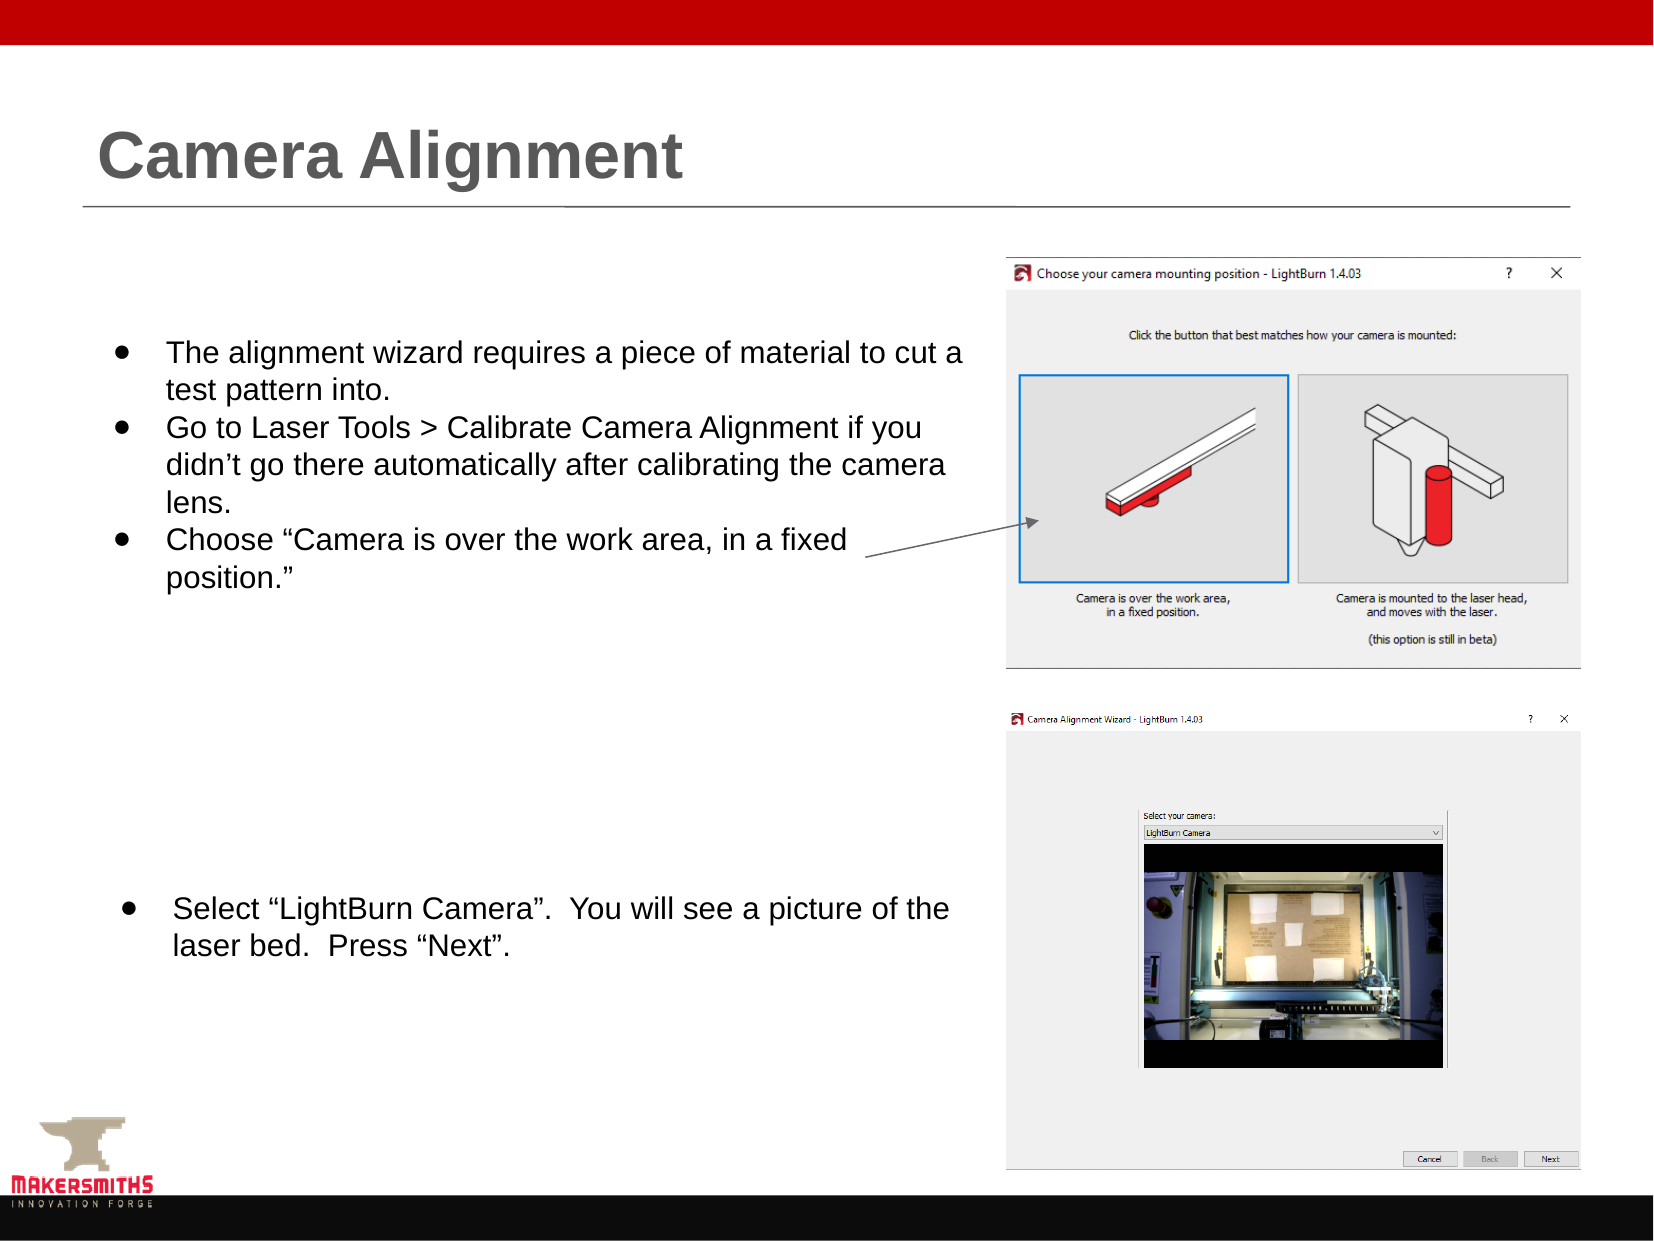

# Camera Alignment
The alignment wizard requires a piece of material to cut a test pattern into.
Go to Laser Tools > Calibrate Camera Alignment if you didn’t go there automatically after calibrating the camera lens.
Choose “Camera is over the work area, in a fixed position.”
Select “LightBurn Camera”. You will see a picture of the laser bed. Press “Next”.